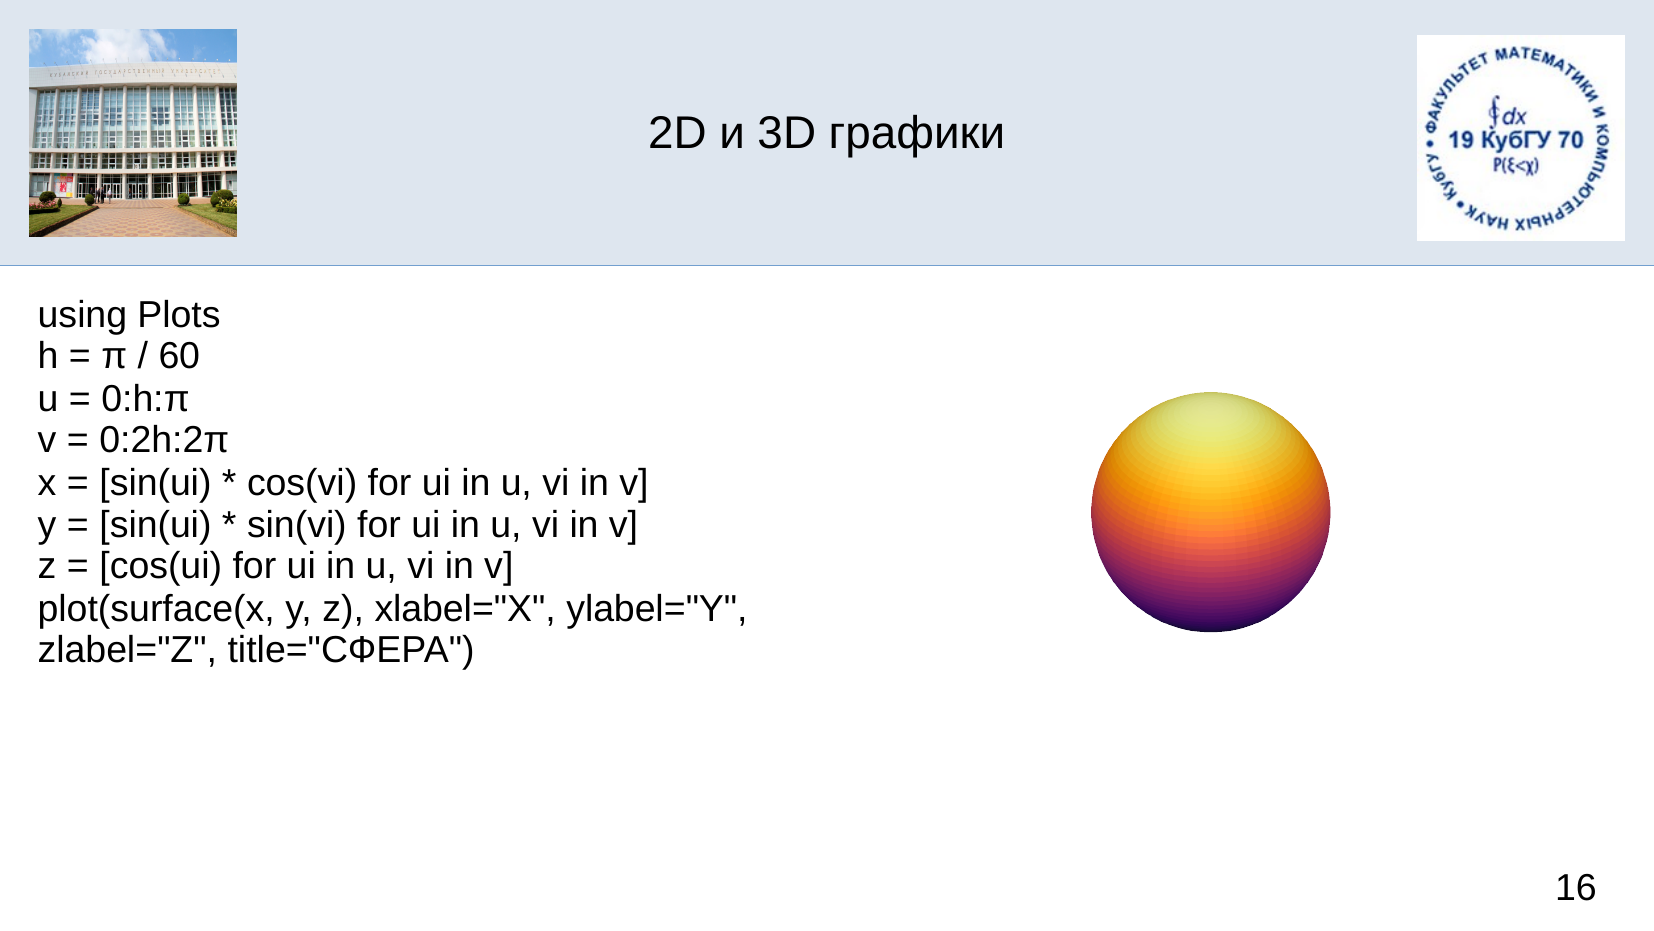

# 2D и 3D графики
using Plots
h = π / 60
u = 0:h:π
v = 0:2h:2π
x = [sin(ui) * cos(vi) for ui in u, vi in v]
y = [sin(ui) * sin(vi) for ui in u, vi in v]
z = [cos(ui) for ui in u, vi in v]
plot(surface(x, y, z), xlabel="X", ylabel="Y", zlabel="Z", title="СФЕРА")